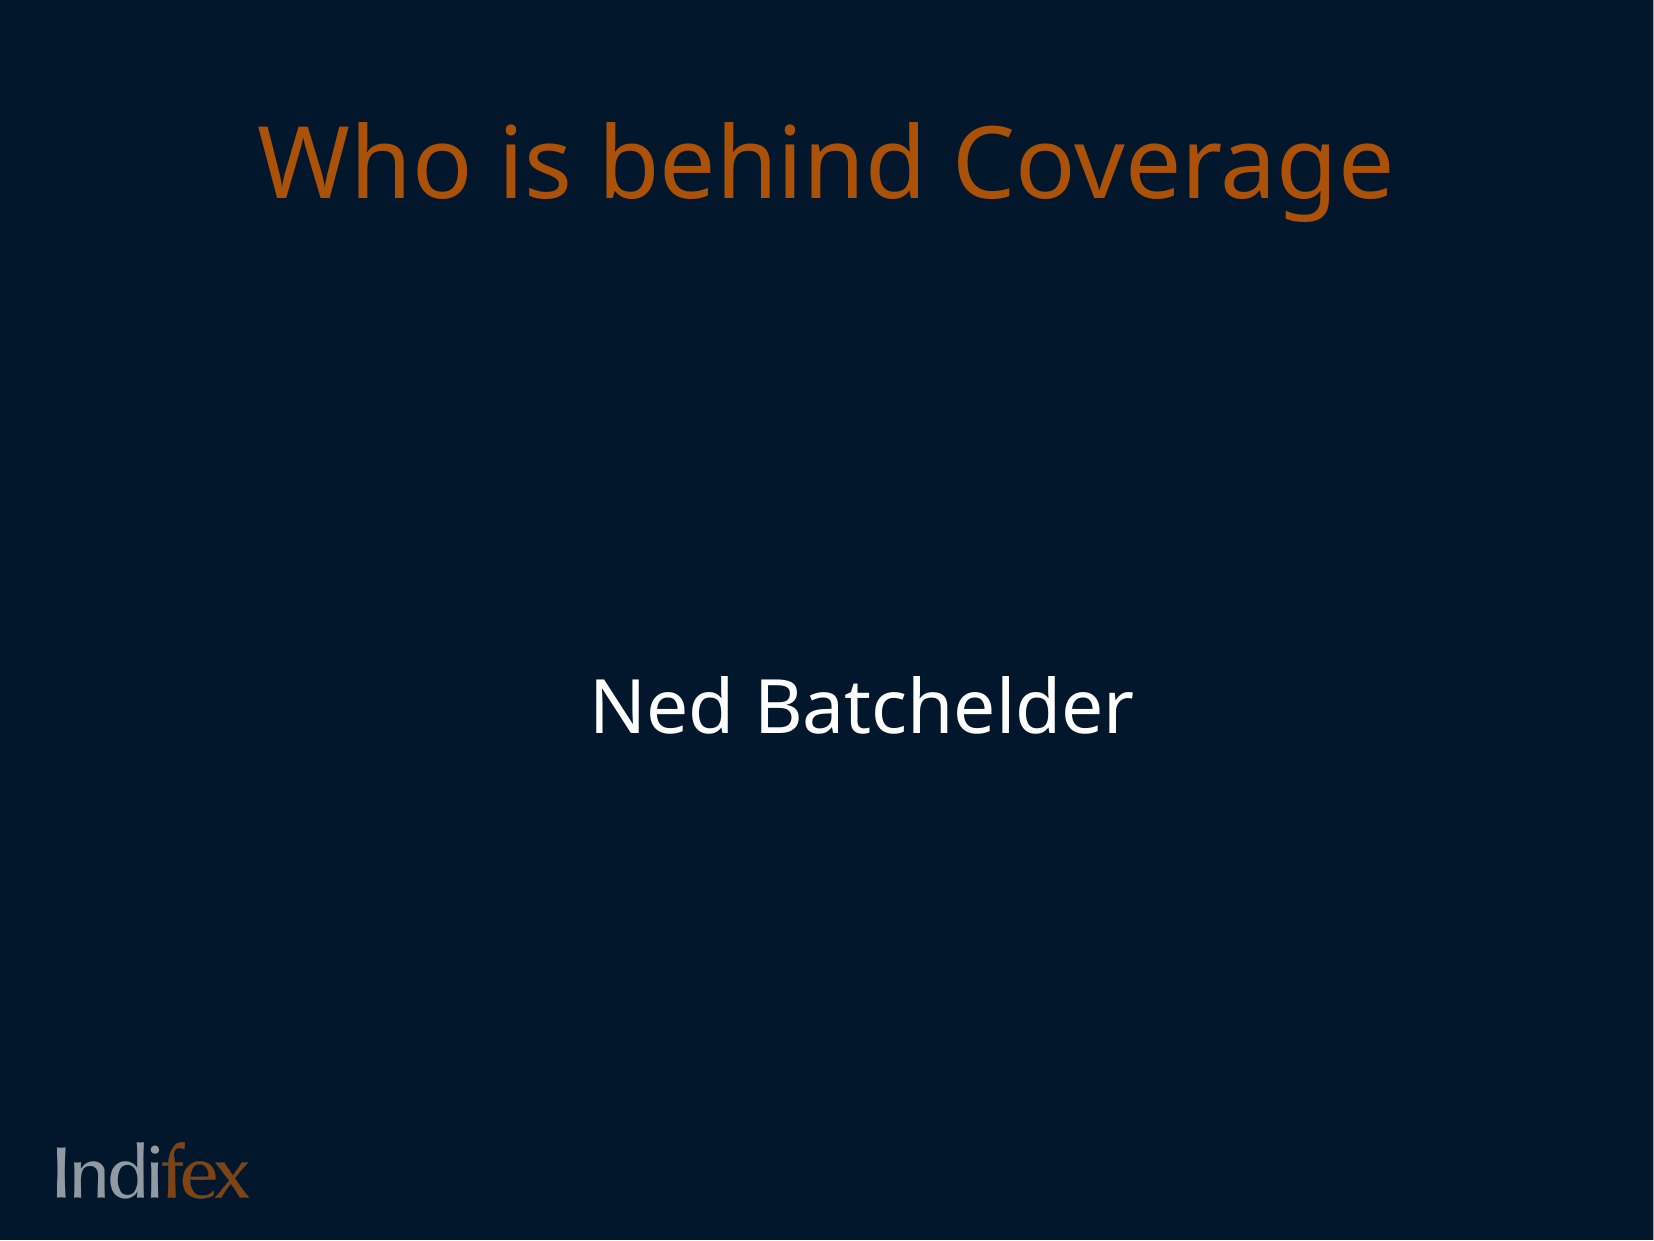

# Who is behind Coverage
Ned Batchelder